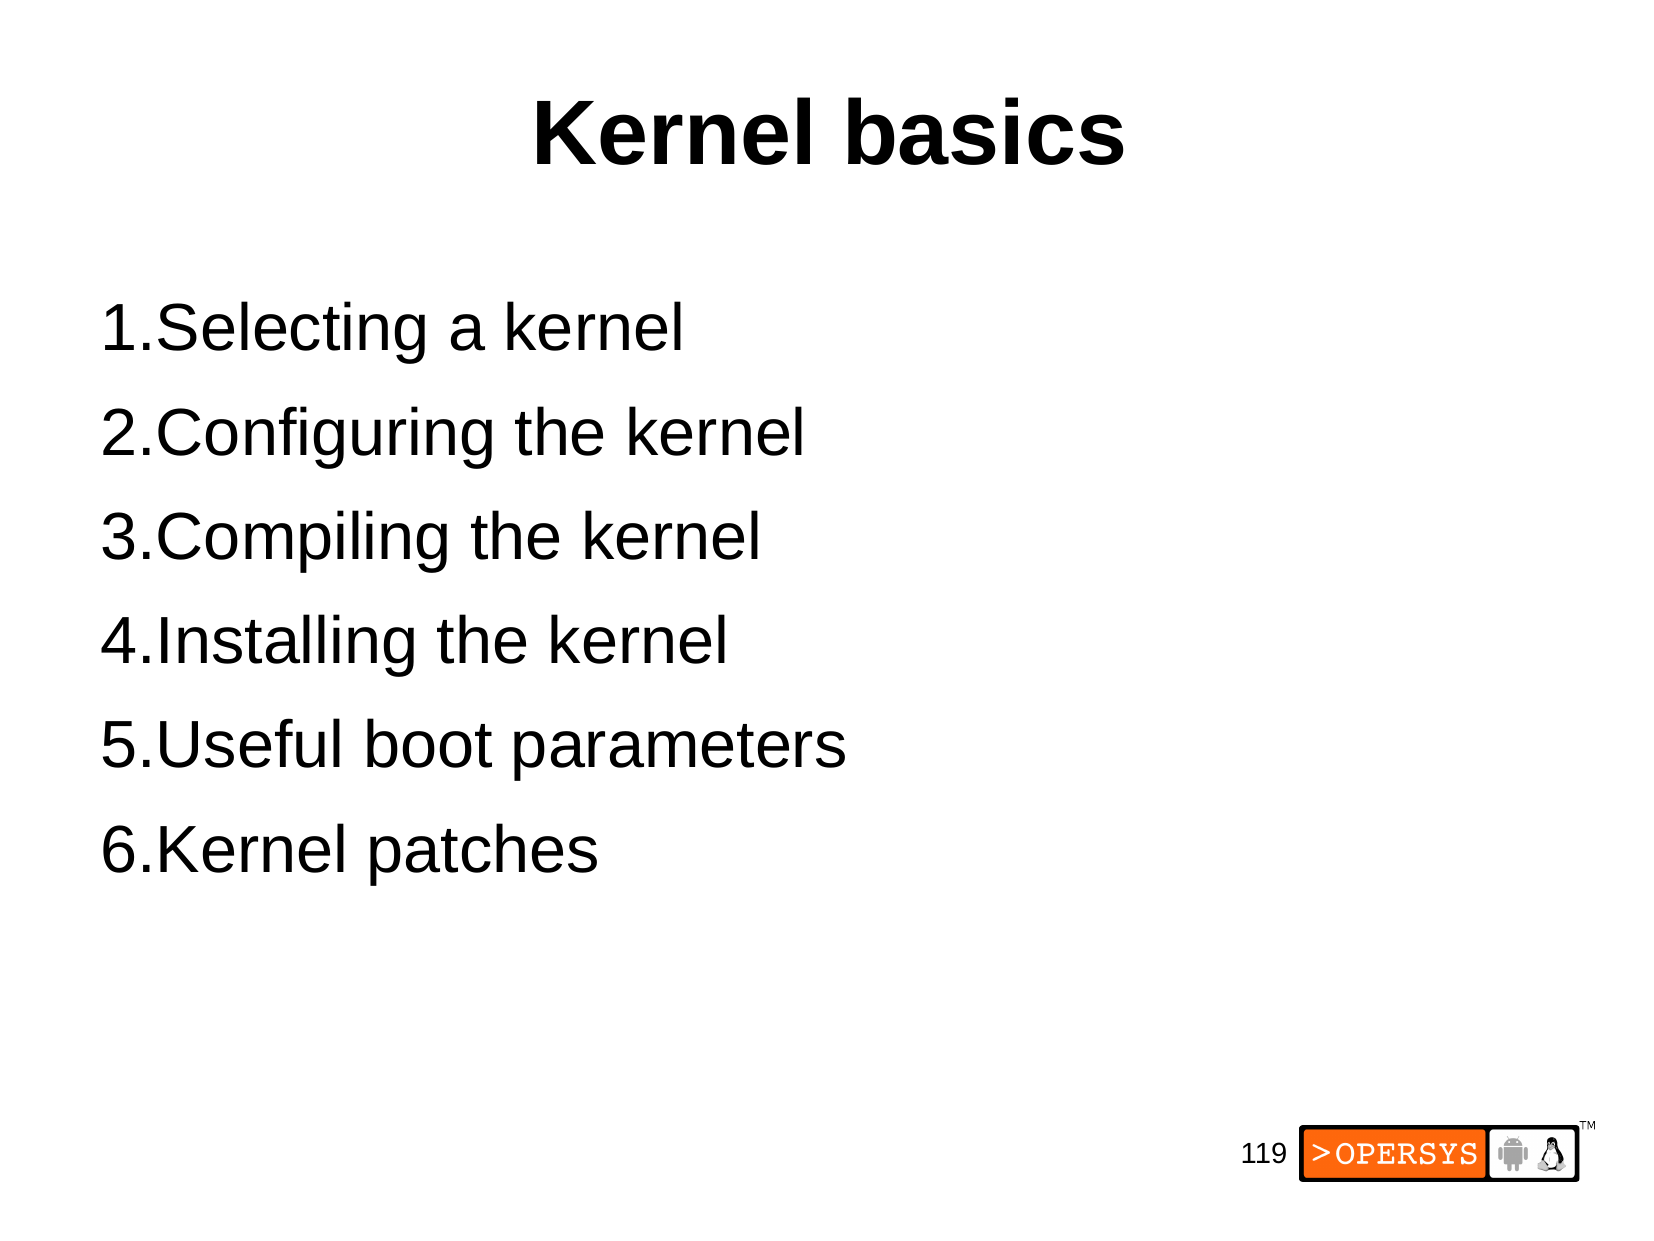

# Kernel basics
Selecting a kernel
Configuring the kernel
Compiling the kernel
Installing the kernel
Useful boot parameters
Kernel patches